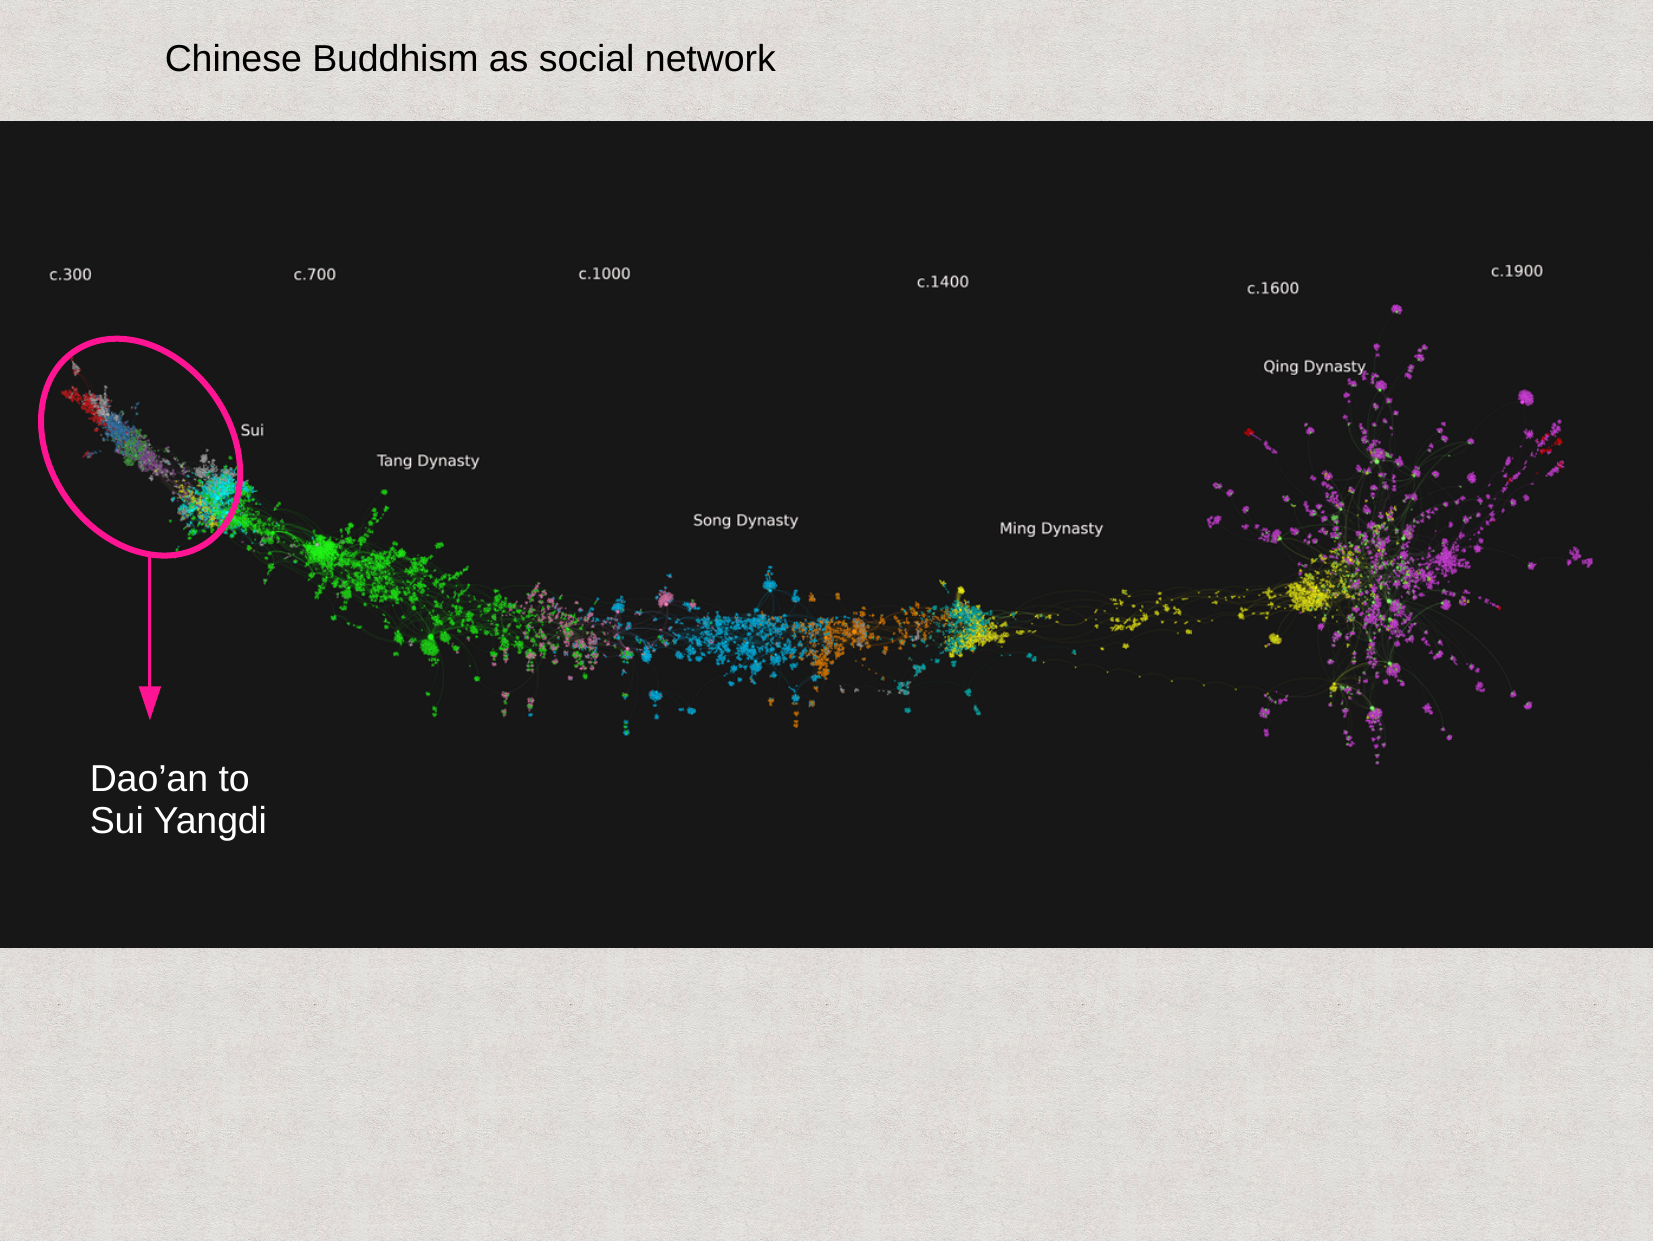

Chinese Buddhism as social network
Dao’an to
Sui Yangdi